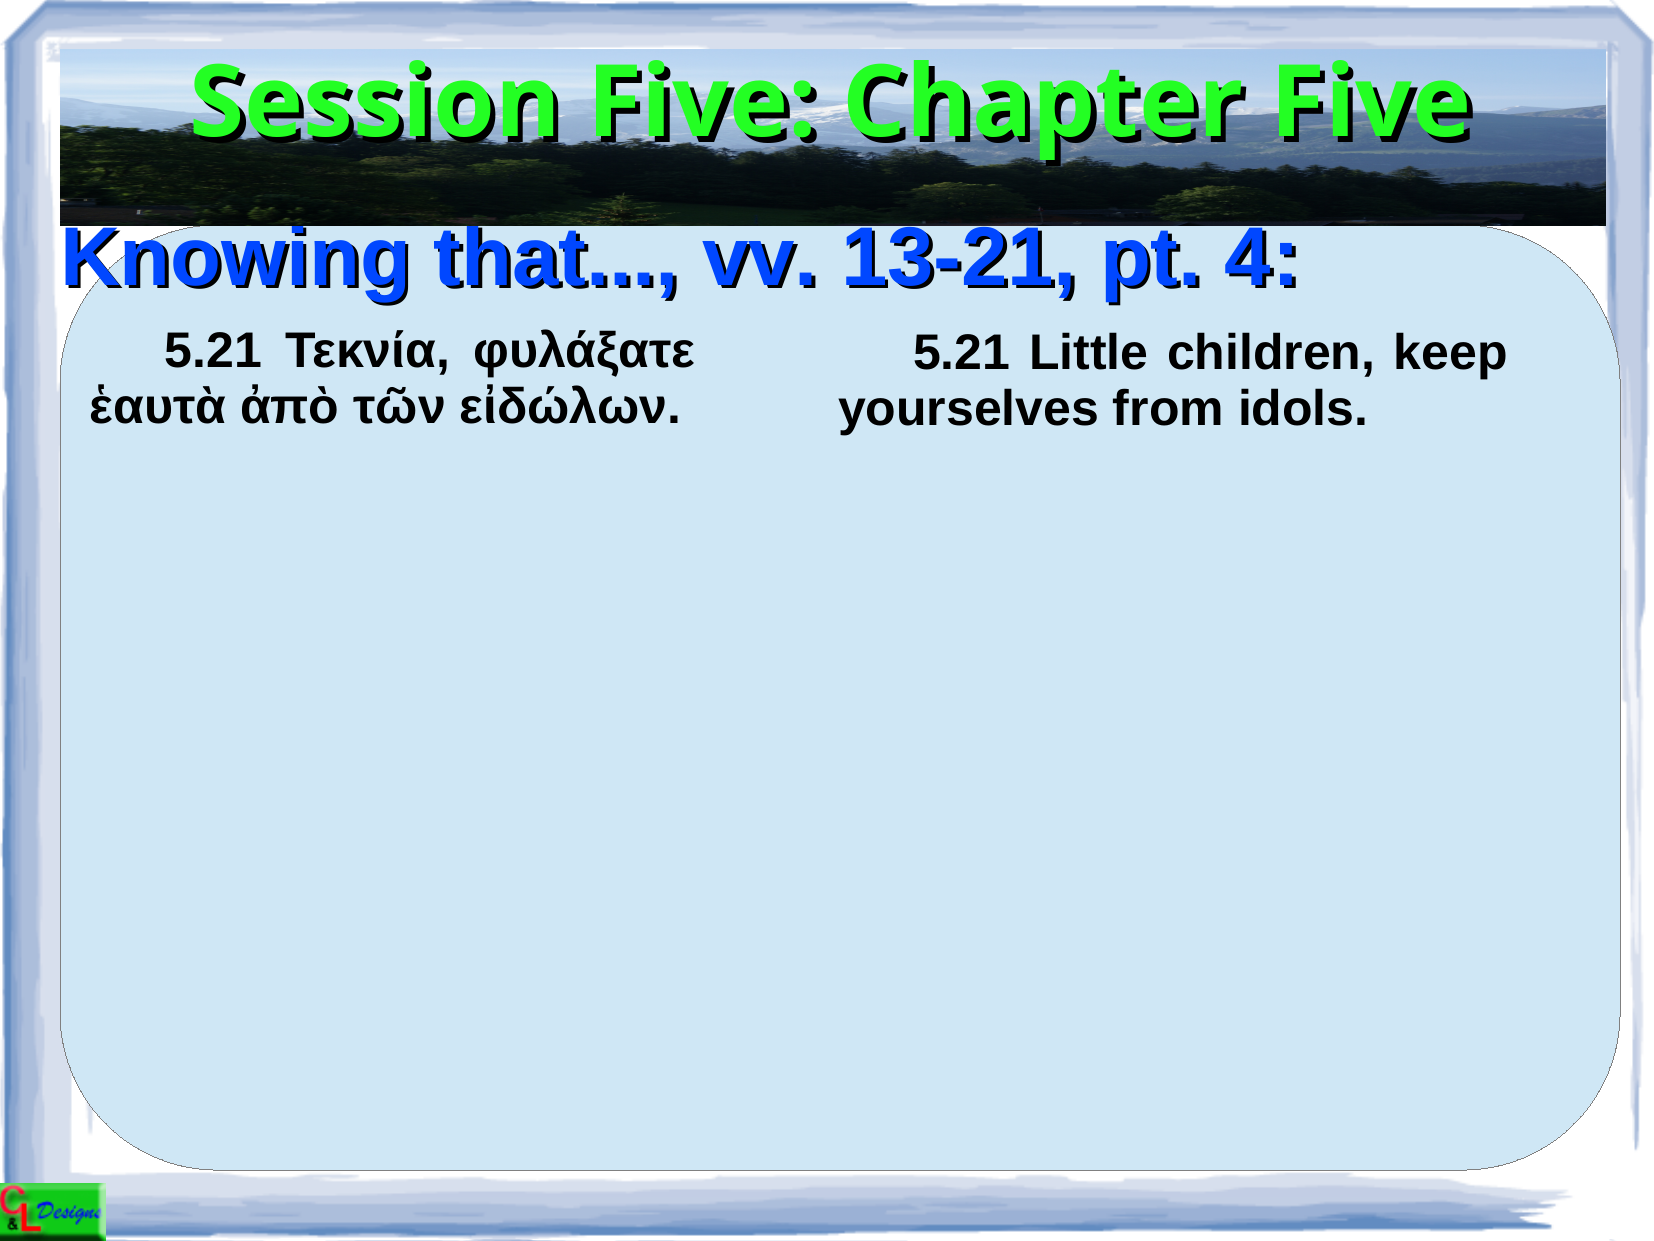

Session Five: Chapter Five
# Knowing that..., vv. 13-21, pt. 4:
	5.21 Τεκνία, φυλάξατε ἑαυτὰ ἀπὸ τῶν εἰδώλων.
	5.21 Little children, keep yourselves from idols.